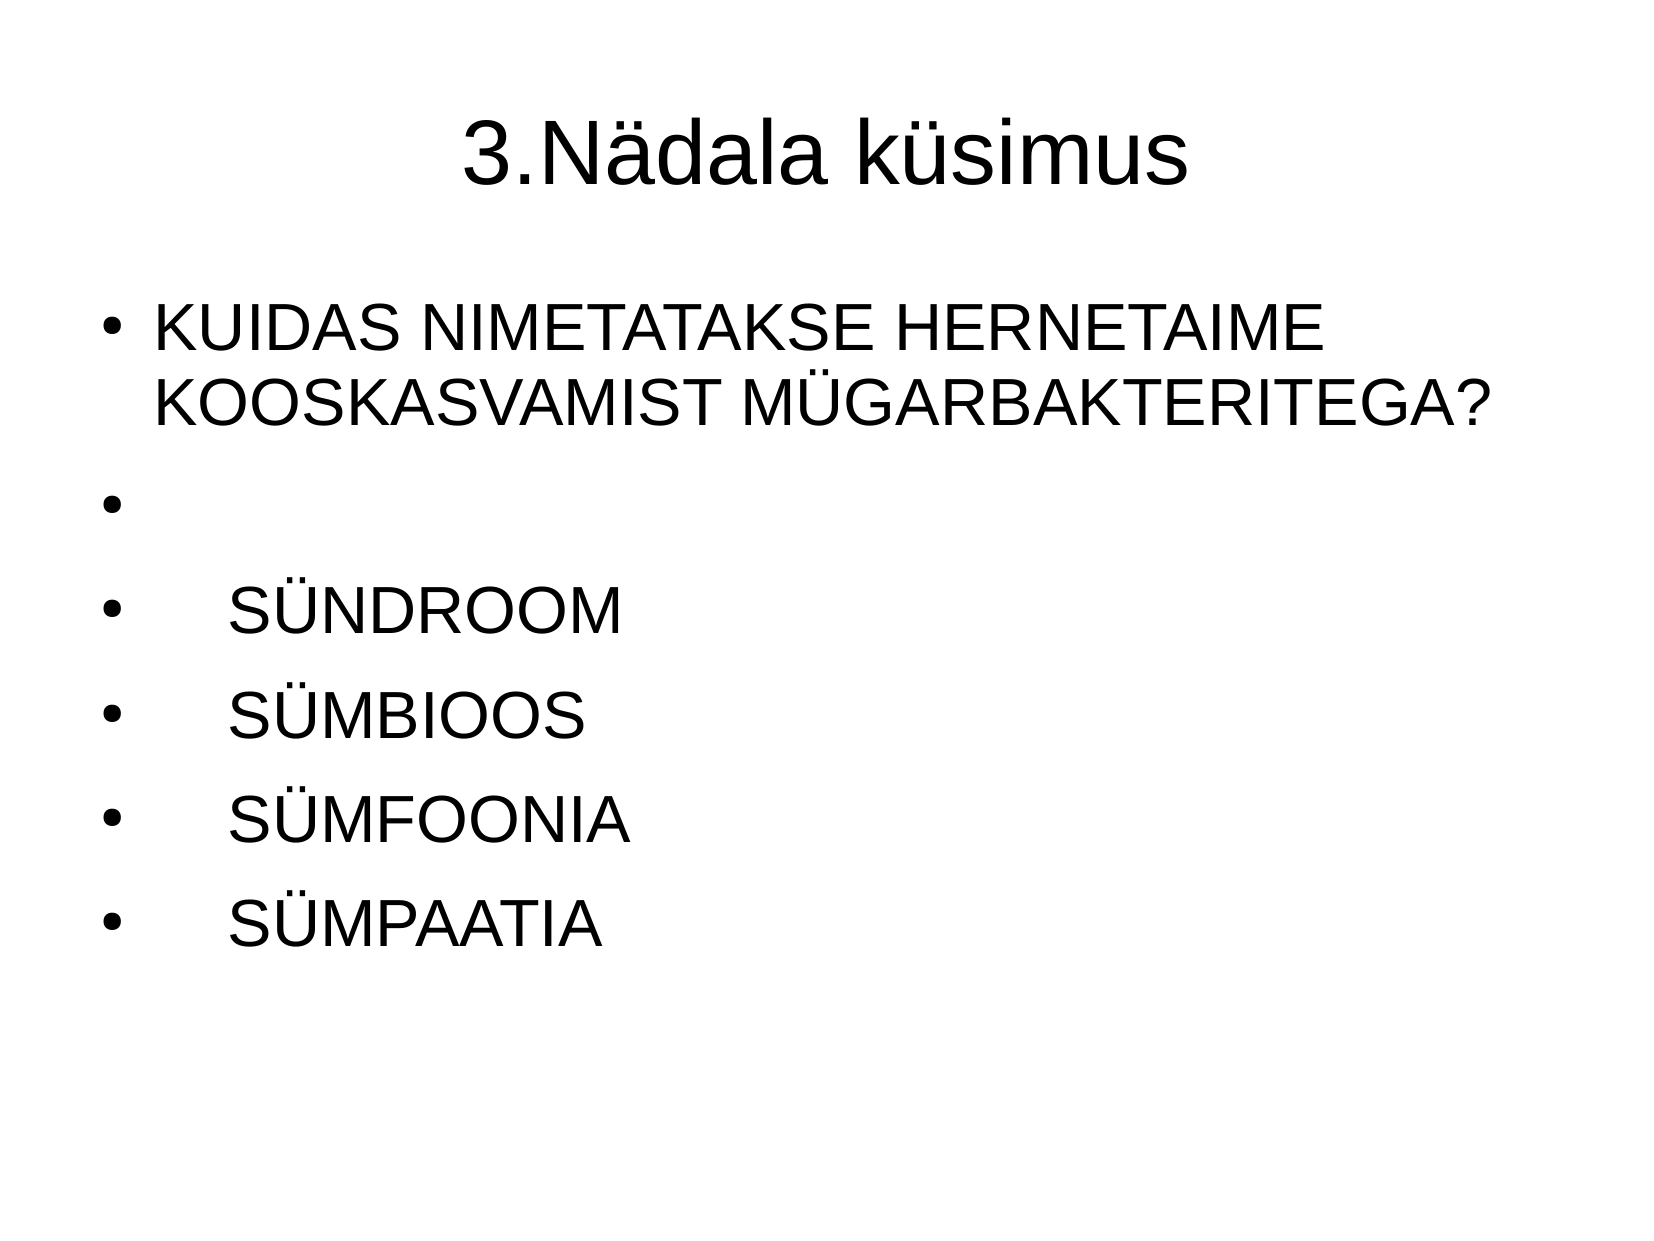

# 3.Nädala küsimus
KUIDAS NIMETATAKSE HERNETAIME KOOSKASVAMIST MÜGARBAKTERITEGA?
 SÜNDROOM
 SÜMBIOOS
 SÜMFOONIA
 SÜMPAATIA